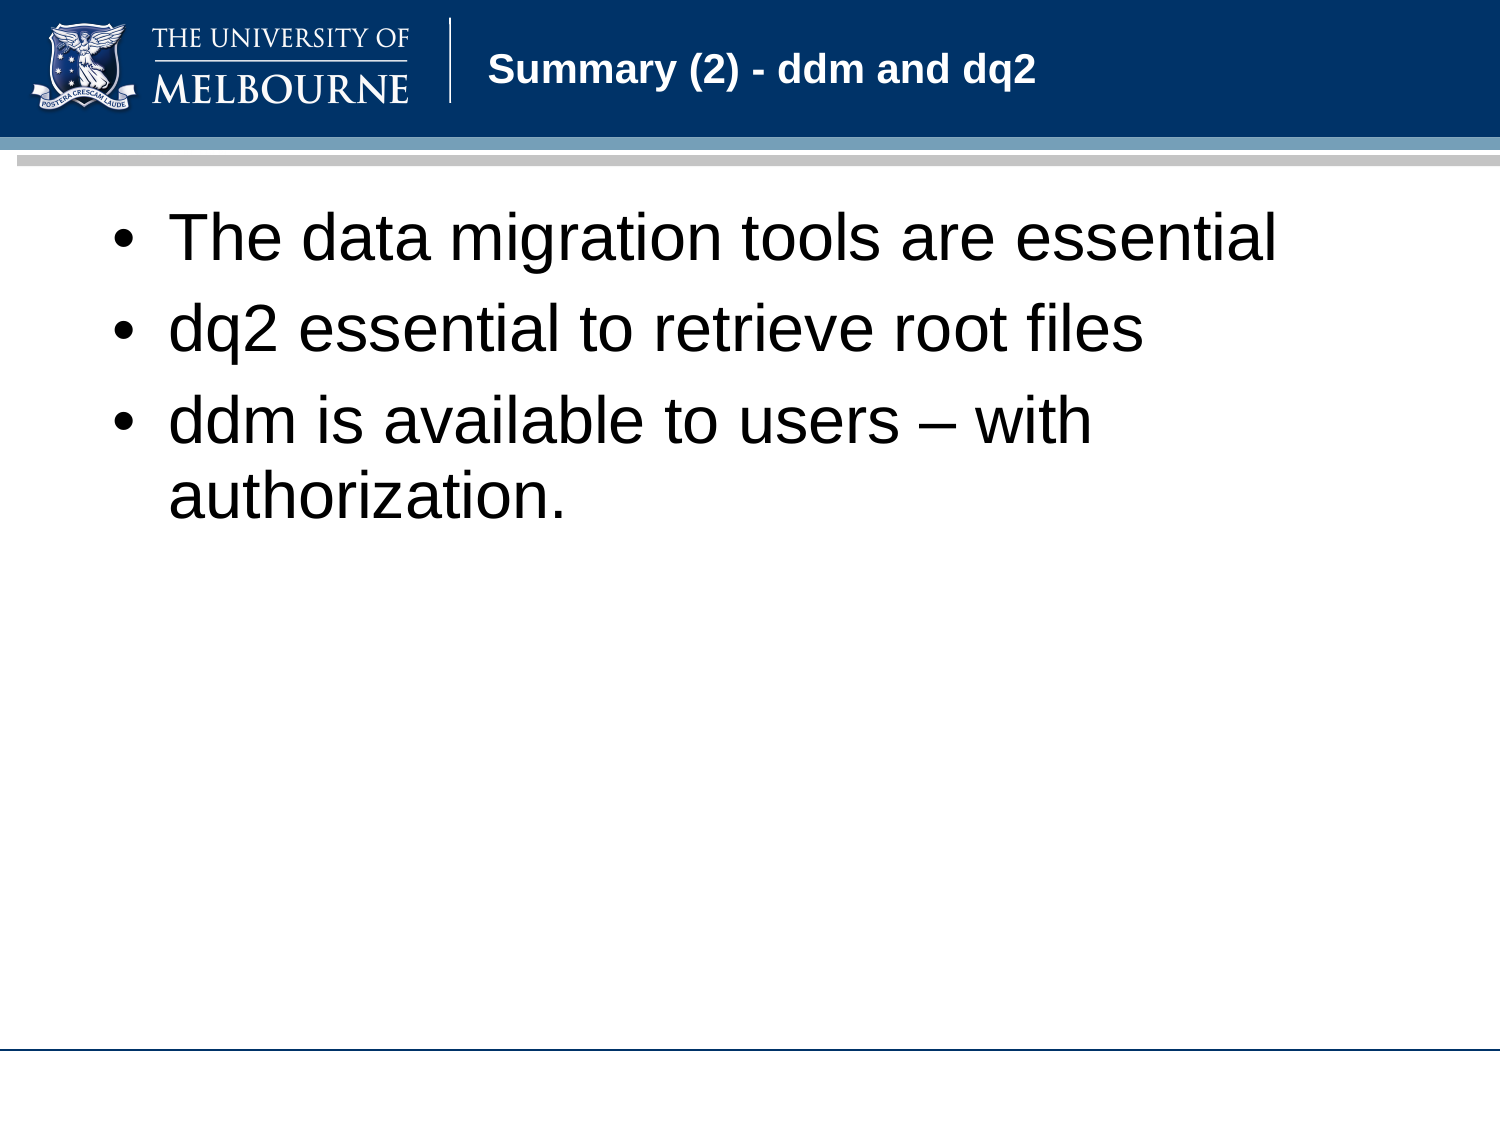

# Summary (2) - ddm and dq2
The data migration tools are essential
dq2 essential to retrieve root files
ddm is available to users – with authorization.